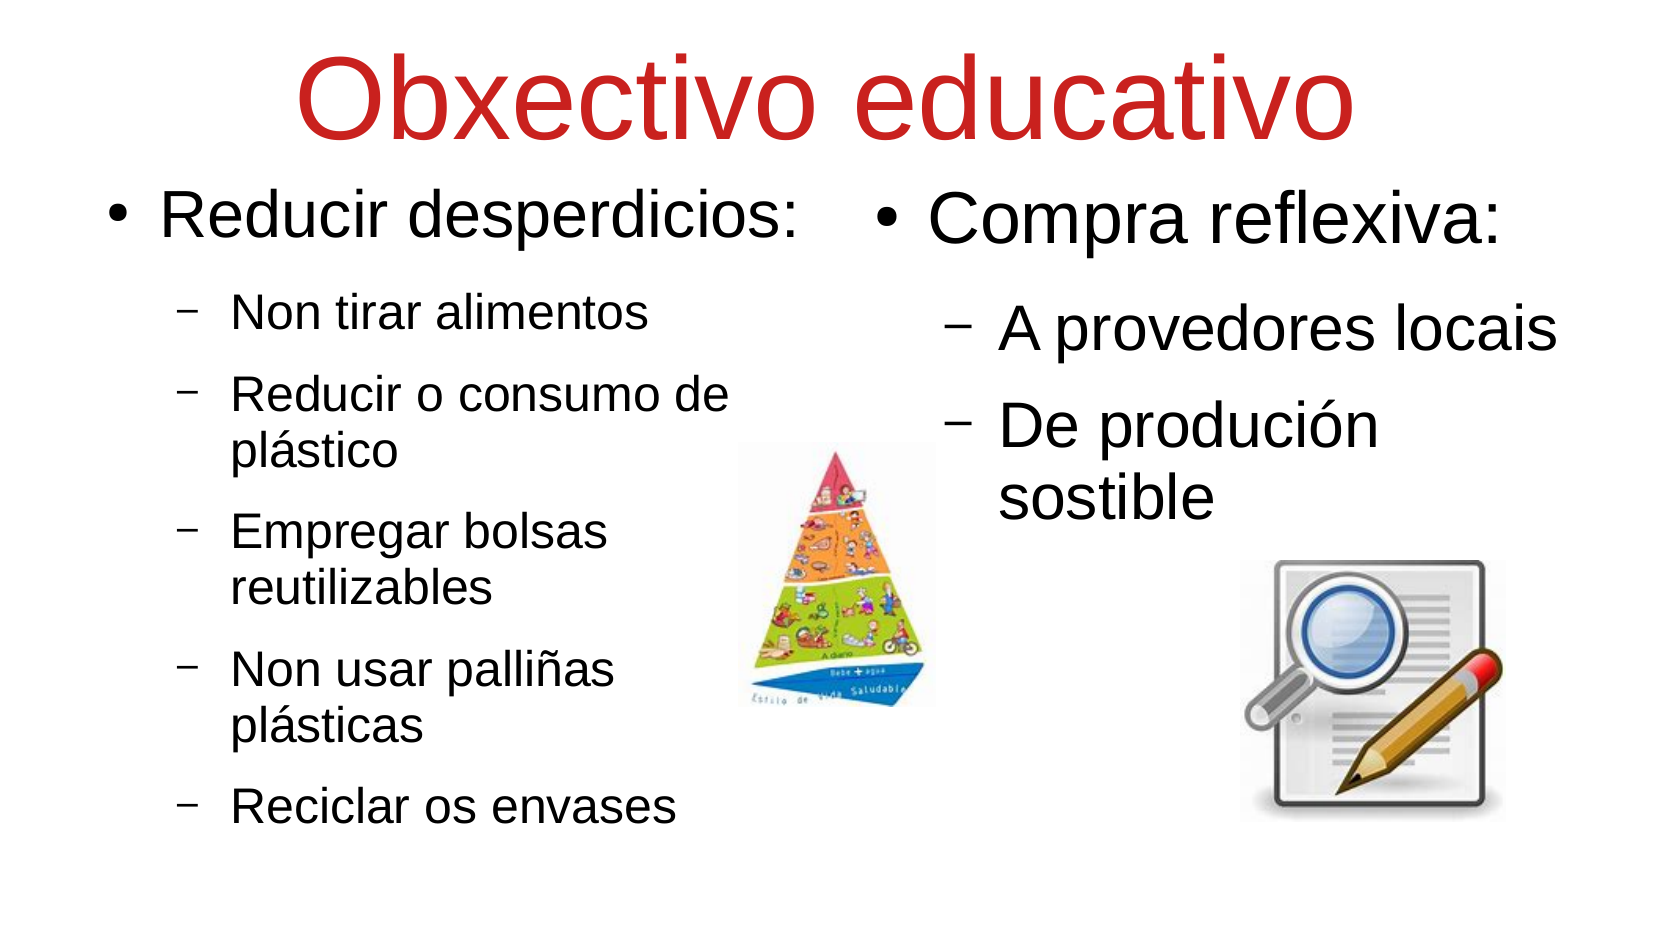

# Obxectivo educativo
Reducir desperdicios:
Non tirar alimentos
Reducir o consumo de plástico
Empregar bolsas reutilizables
Non usar palliñas plásticas
Reciclar os envases
Compra reflexiva:
A provedores locais
De produción sostible